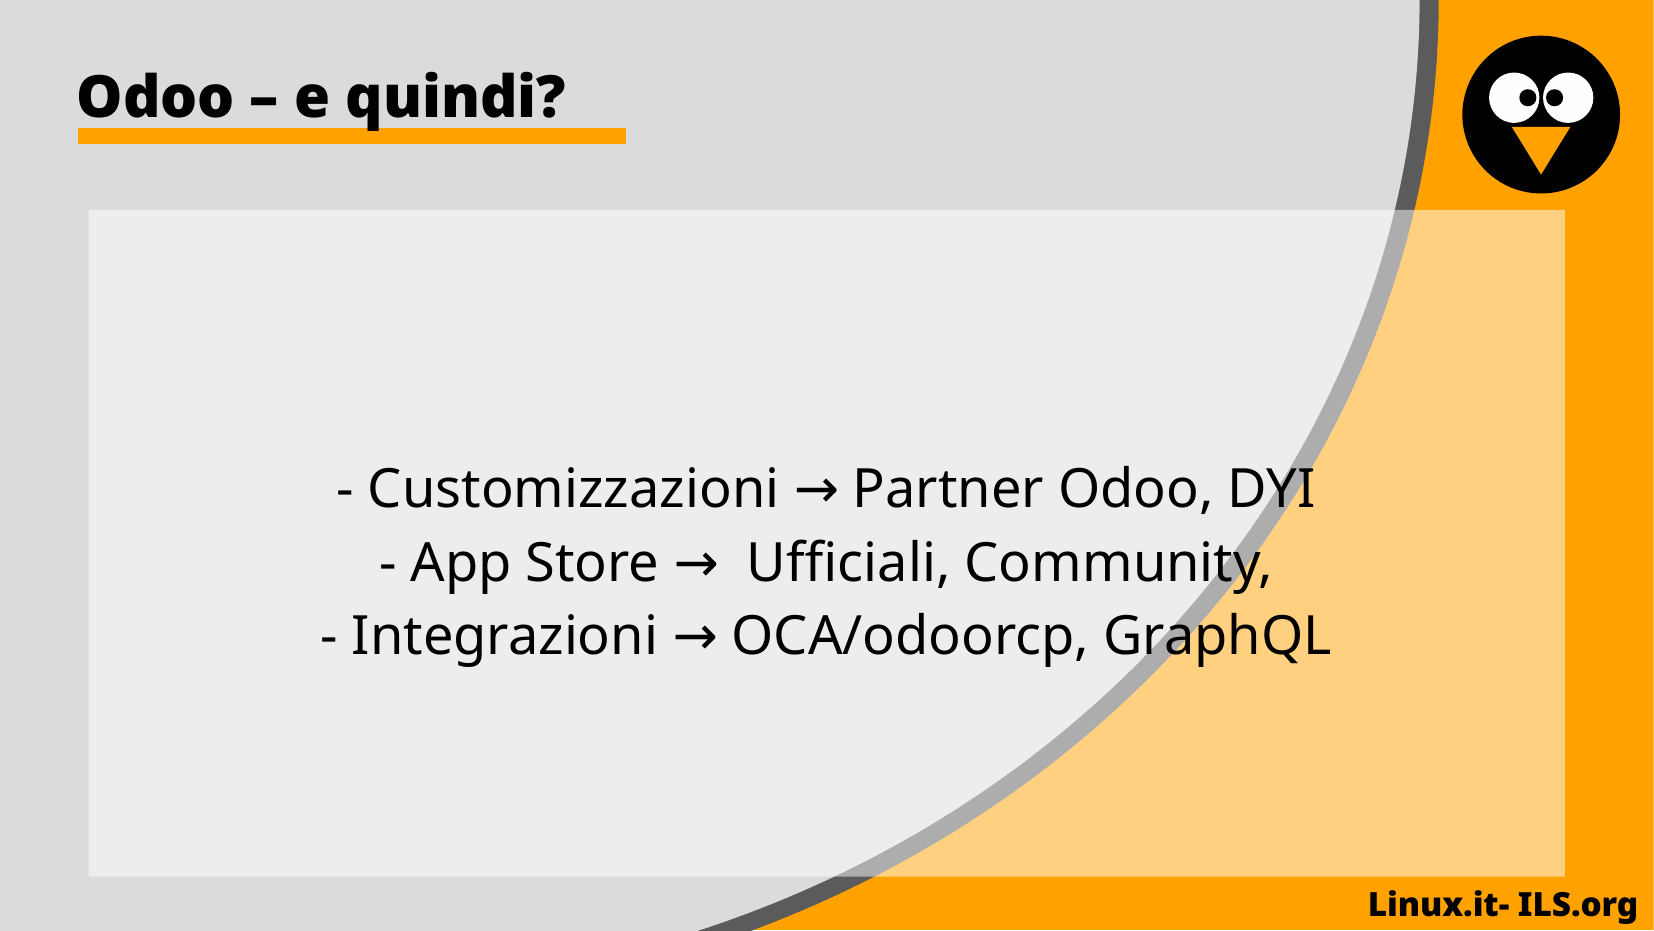

Odoo – e quindi?
# - Customizzazioni → Partner Odoo, DYI
- App Store → Ufficiali, Community,
- Integrazioni → OCA/odoorcp, GraphQL
Linux.it- ILS.org